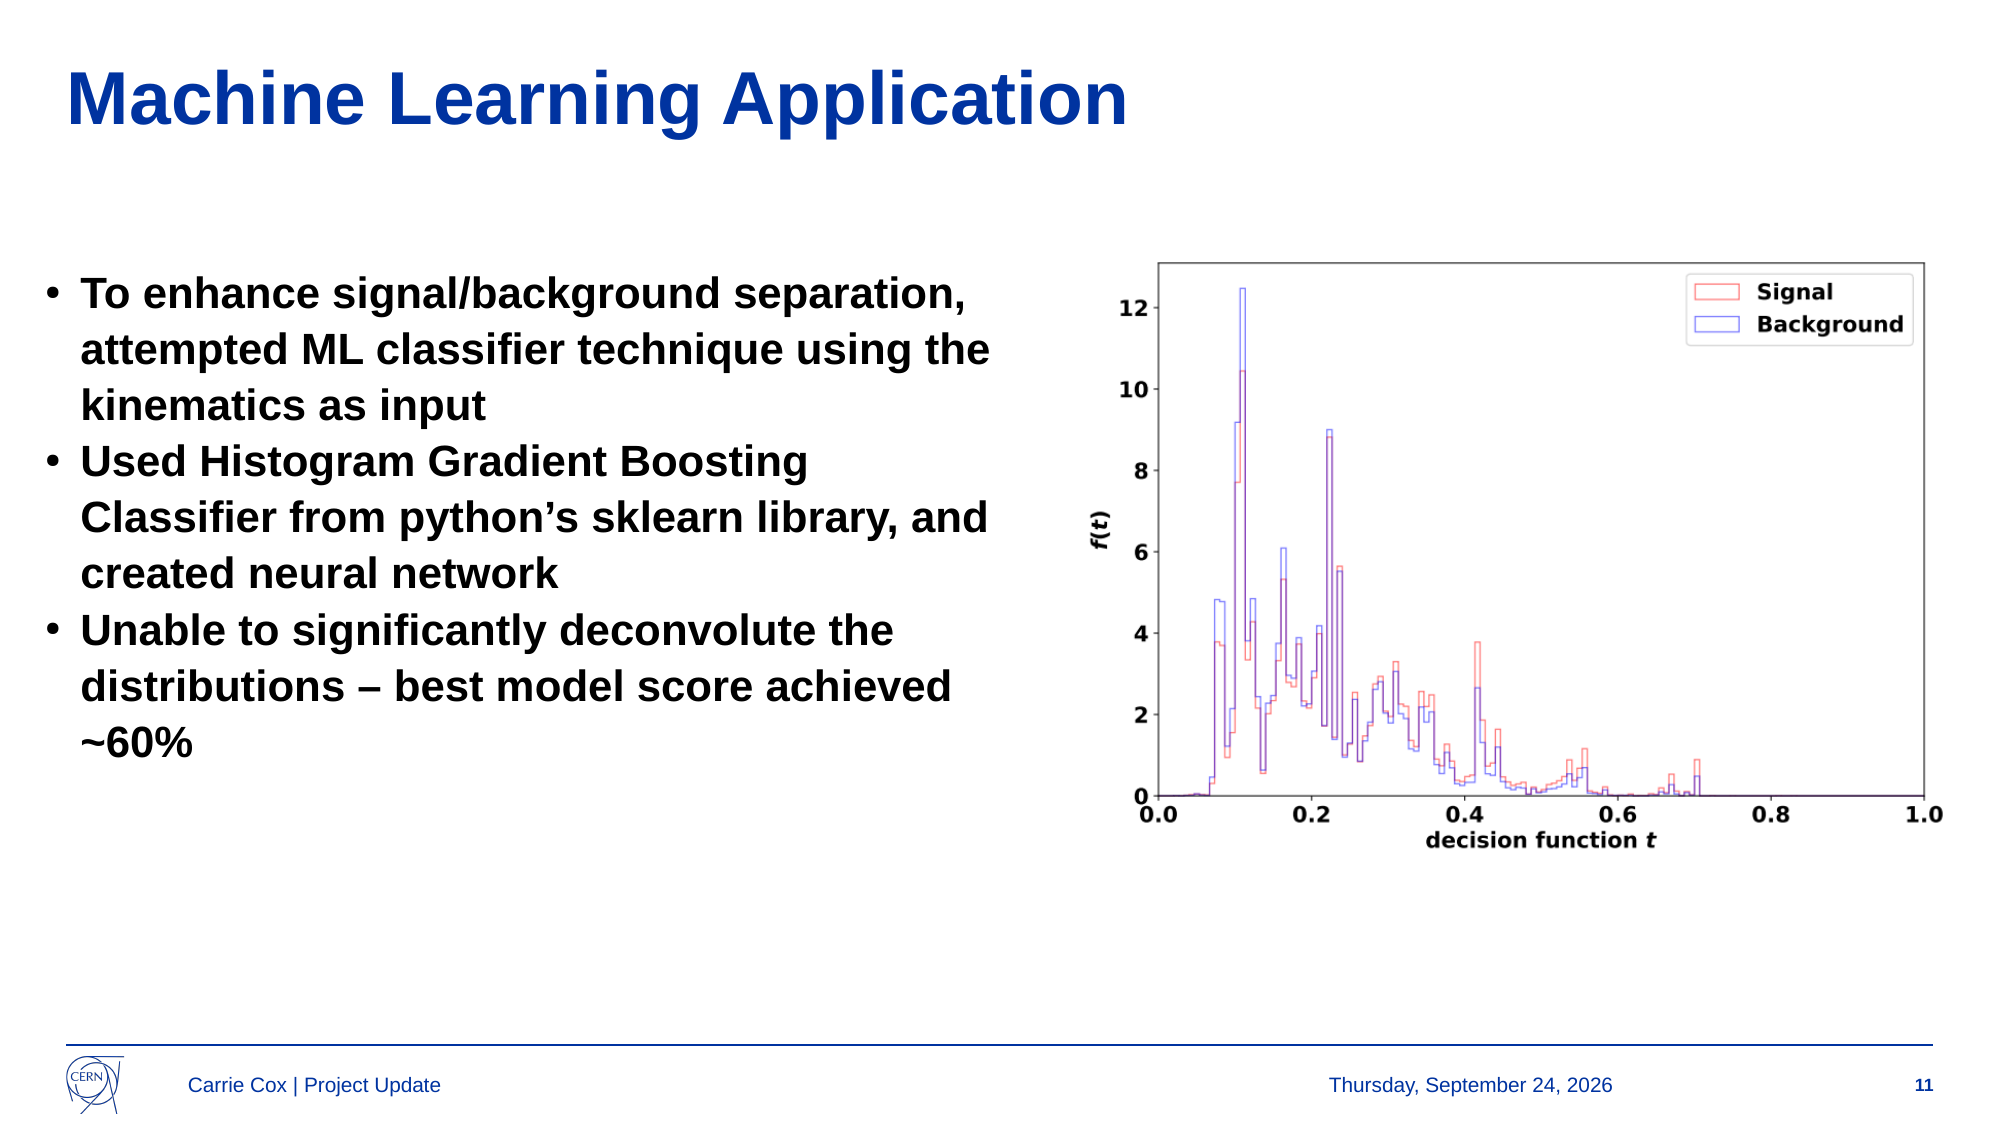

# Machine Learning Application
To enhance signal/background separation, attempted ML classifier technique using the kinematics as input
Used Histogram Gradient Boosting Classifier from python’s sklearn library, and created neural network
Unable to significantly deconvolute the distributions – best model score achieved ~60%
Carrie Cox | Project Update